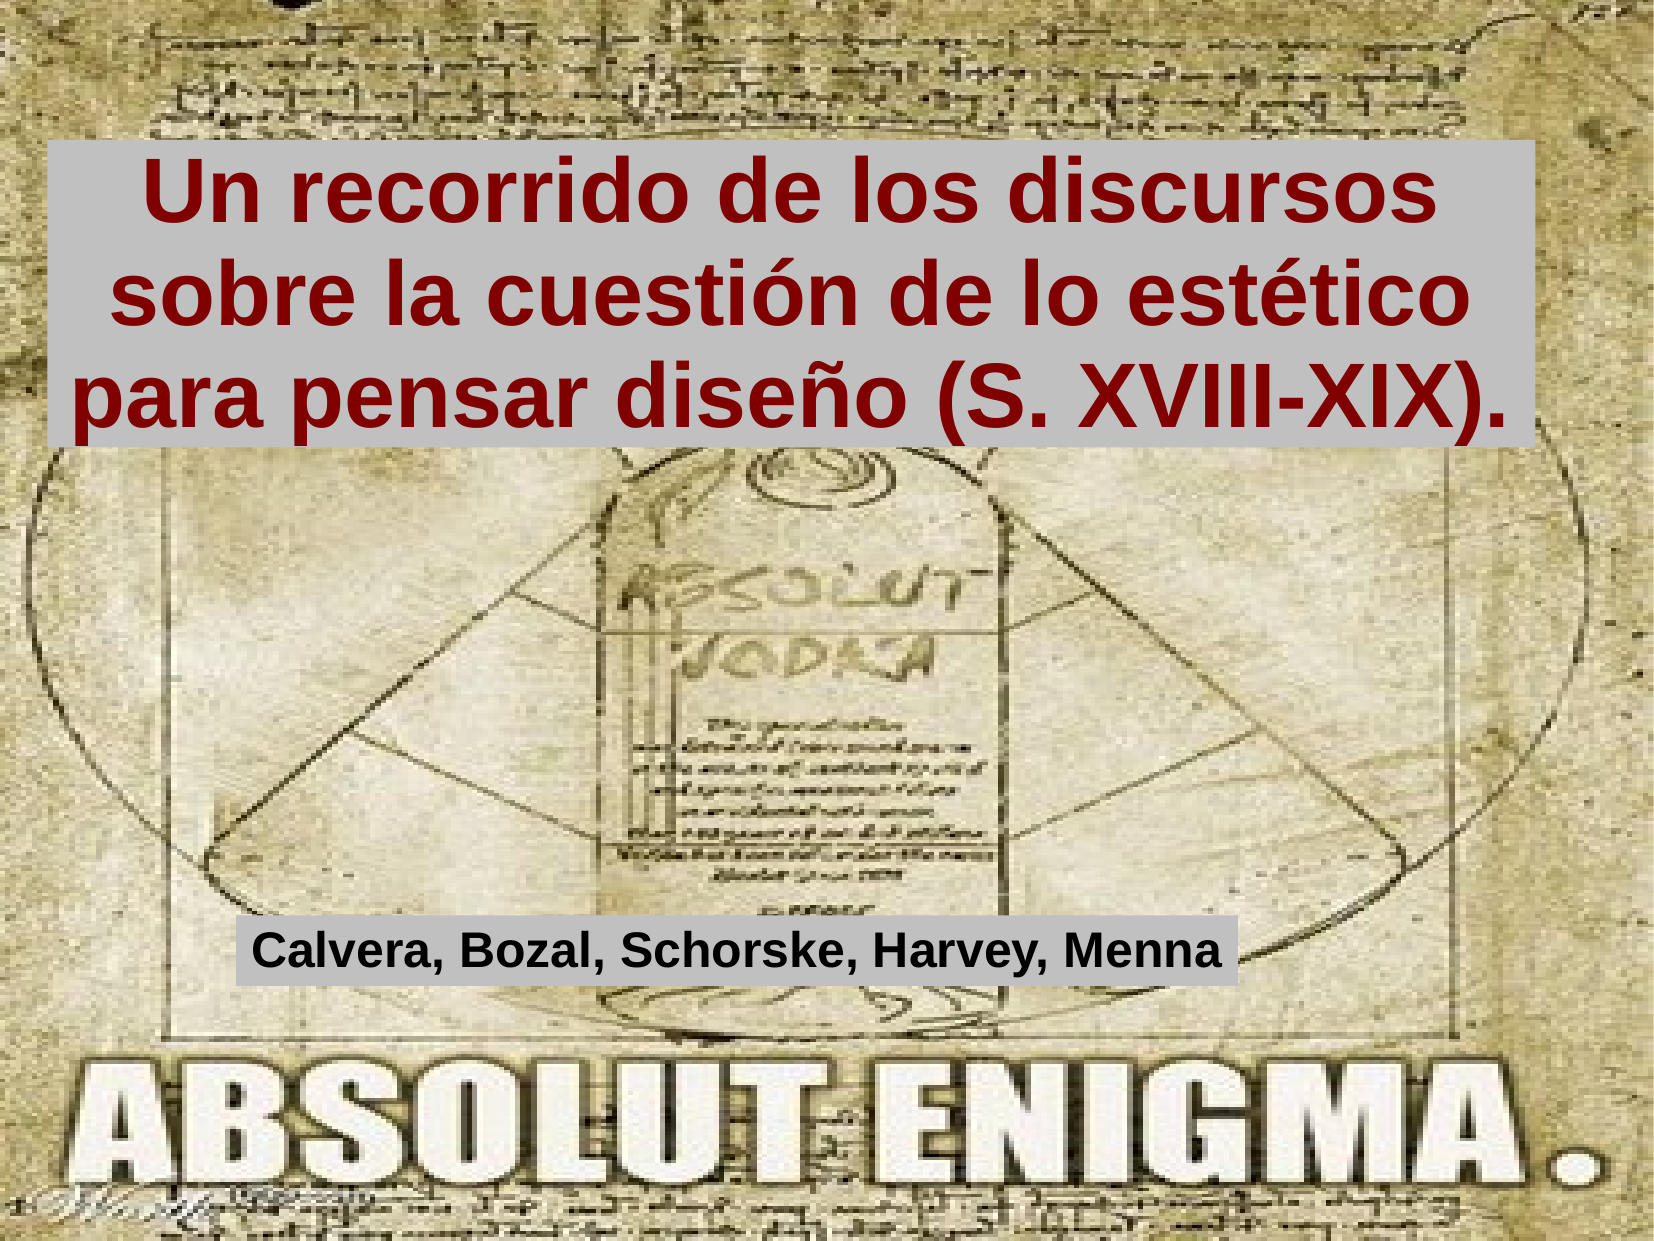

# Un recorrido de los discursos sobre la cuestión de lo estético para pensar diseño (S. XVIII-XIX).
Calvera, Bozal, Schorske, Harvey, Menna